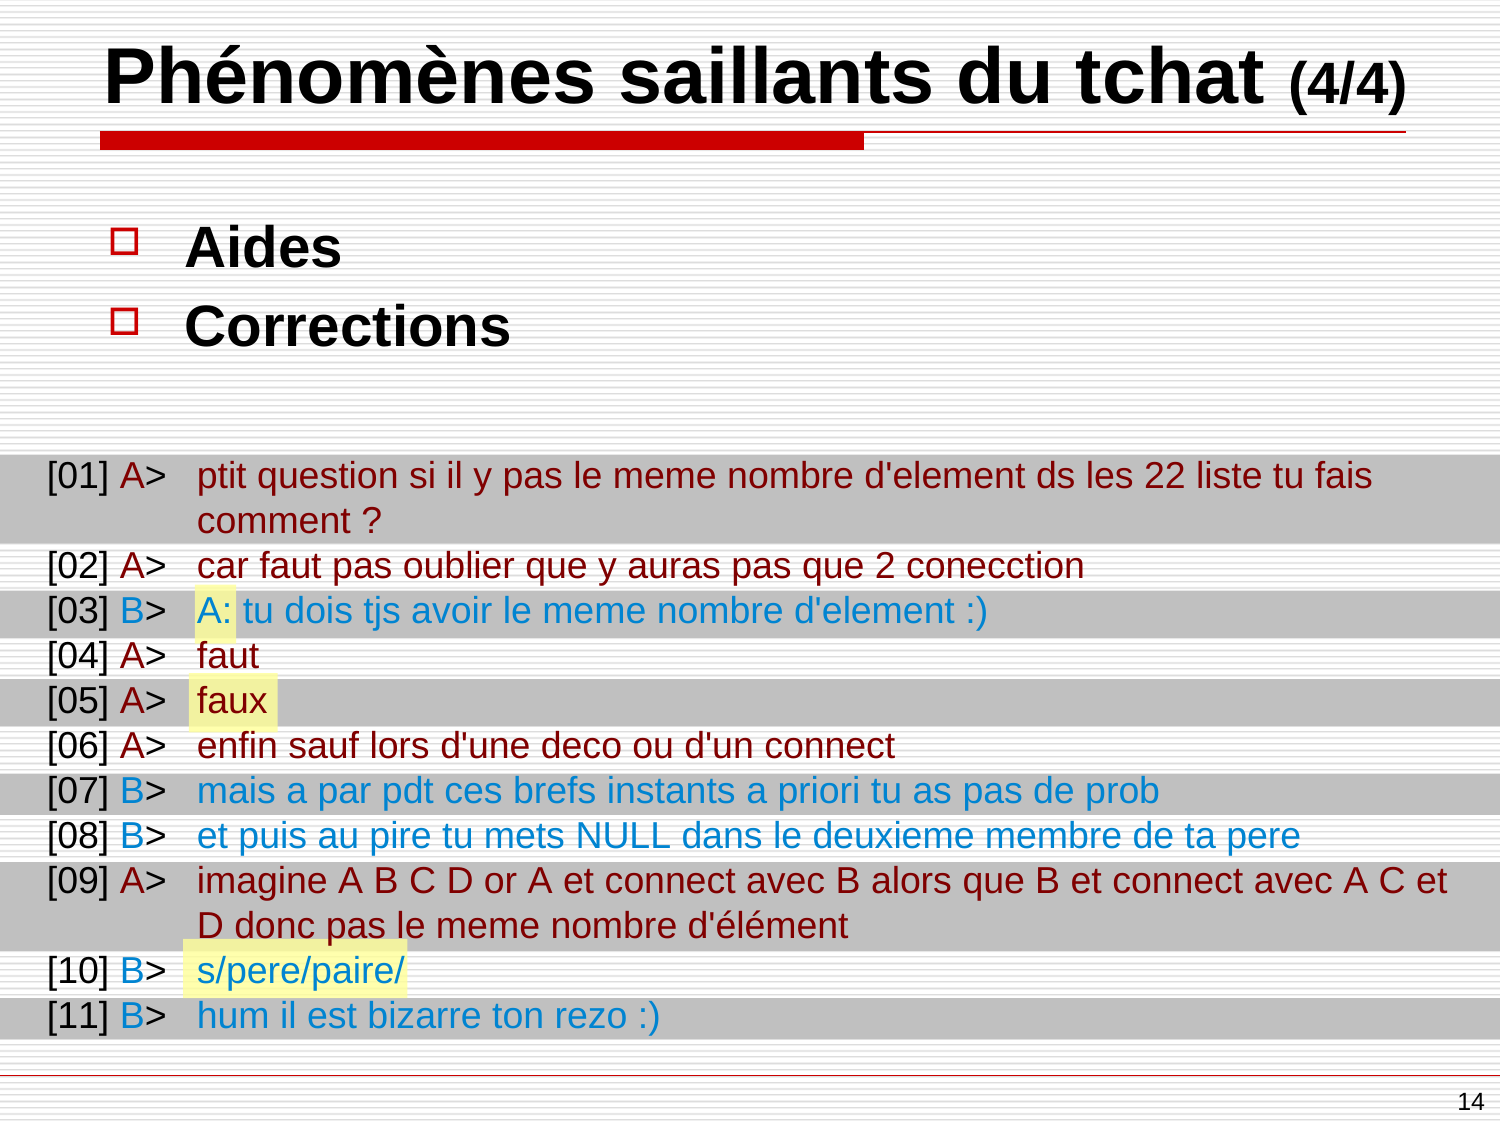

# Phénomènes saillants du tchat (4/4)
Aides
Corrections
[01] A>	ptit question si il y pas le meme nombre d'element ds les 22 liste tu fais
	comment ?
[02] A>	car faut pas oublier que y auras pas que 2 conecction
[03] B>	A: tu dois tjs avoir le meme nombre d'element :)
[04] A>	faut
[05] A>	faux
[06] A>	enfin sauf lors d'une deco ou d'un connect
[07] B>	mais a par pdt ces brefs instants a priori tu as pas de prob
[08] B>	et puis au pire tu mets NULL dans le deuxieme membre de ta pere
[09] A>	imagine A B C D or A et connect avec B alors que B et connect avec A C et
	D donc pas le meme nombre d'élément
[10] B>	s/pere/paire/
[11] B>	hum il est bizarre ton rezo :)
14